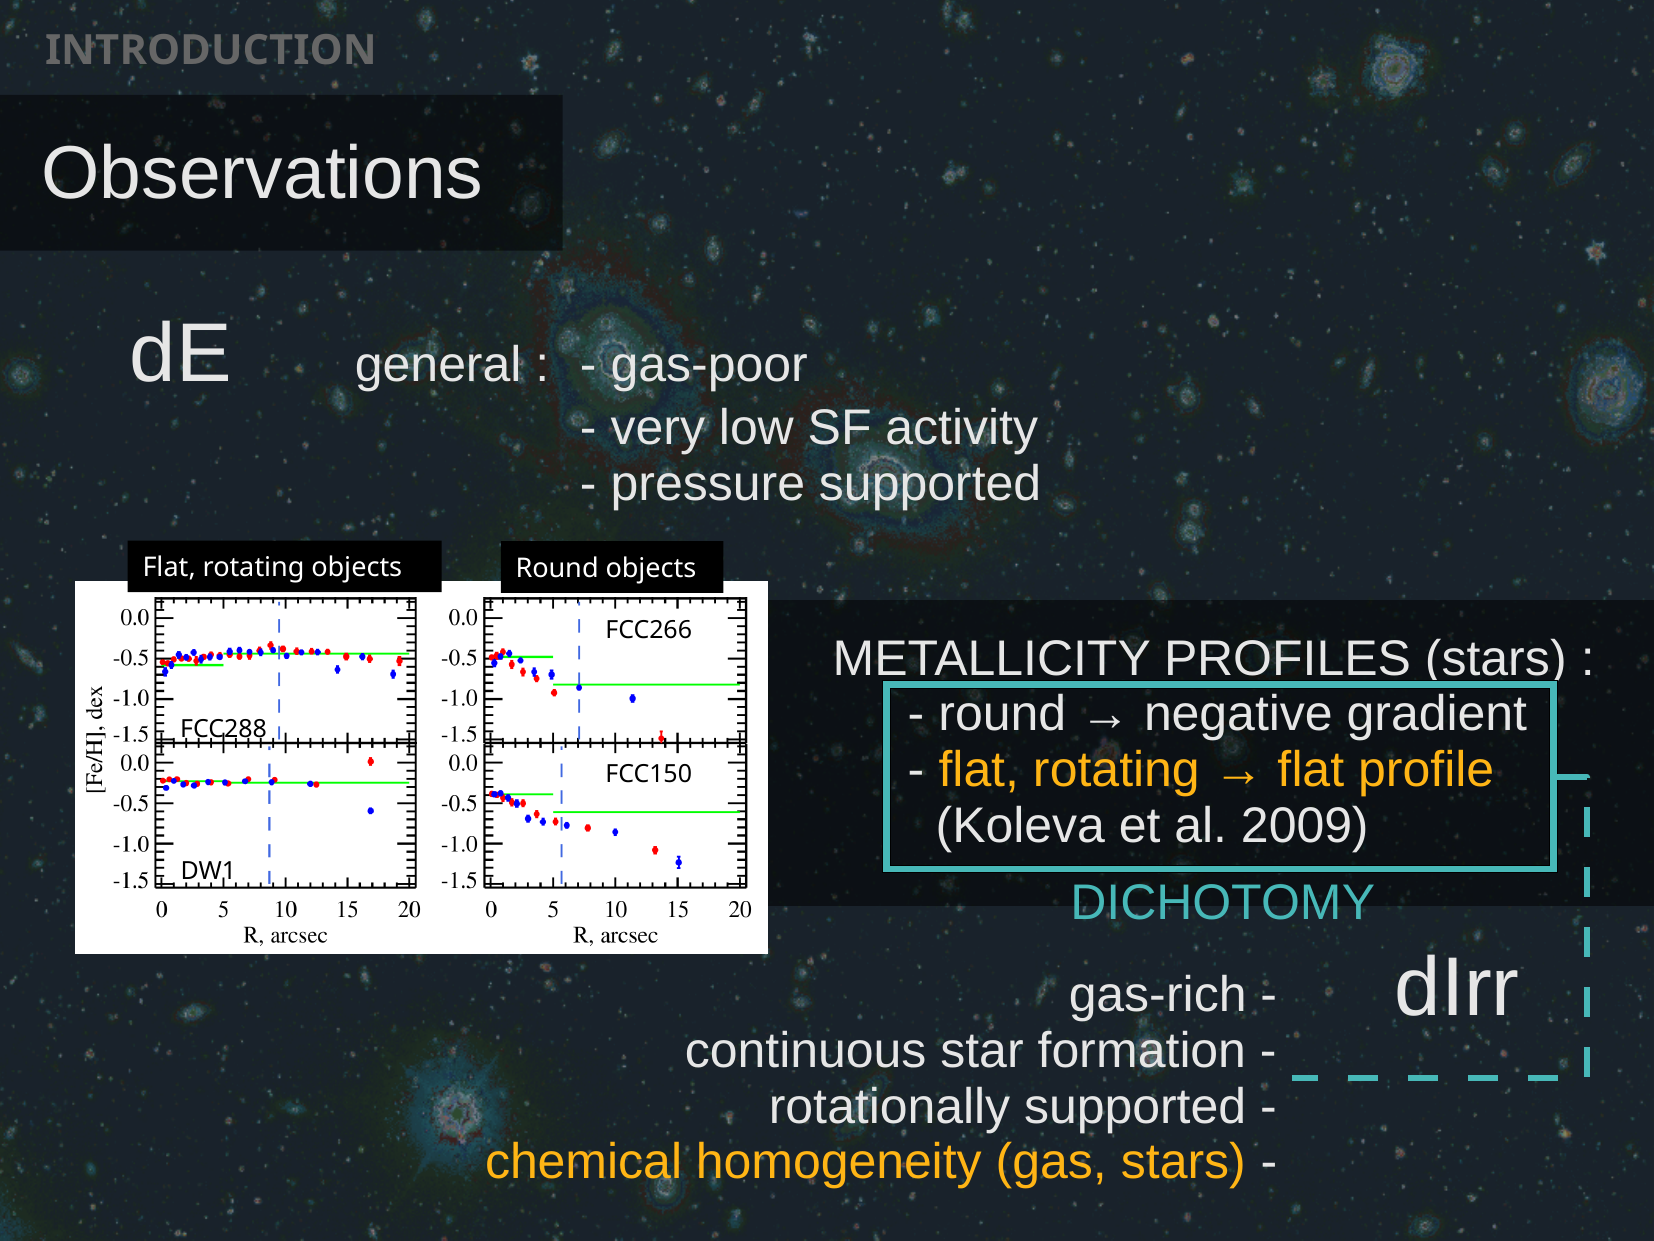

INTRODUCTION
Observations
# dE 		general : 	- gas-poor
						- very low SF activity
						- pressure supported
Flat, rotating objects
Round objects
FCC266
FCC288
FCC150
DW1
METALLICITY PROFILES (stars) :
	- round → negative gradient
	- flat, rotating → flat profile
	 (Koleva et al. 2009)
DICHOTOMY
dIrr
gas-rich -
continuous star formation -
rotationally supported -
chemical homogeneity (gas, stars) -